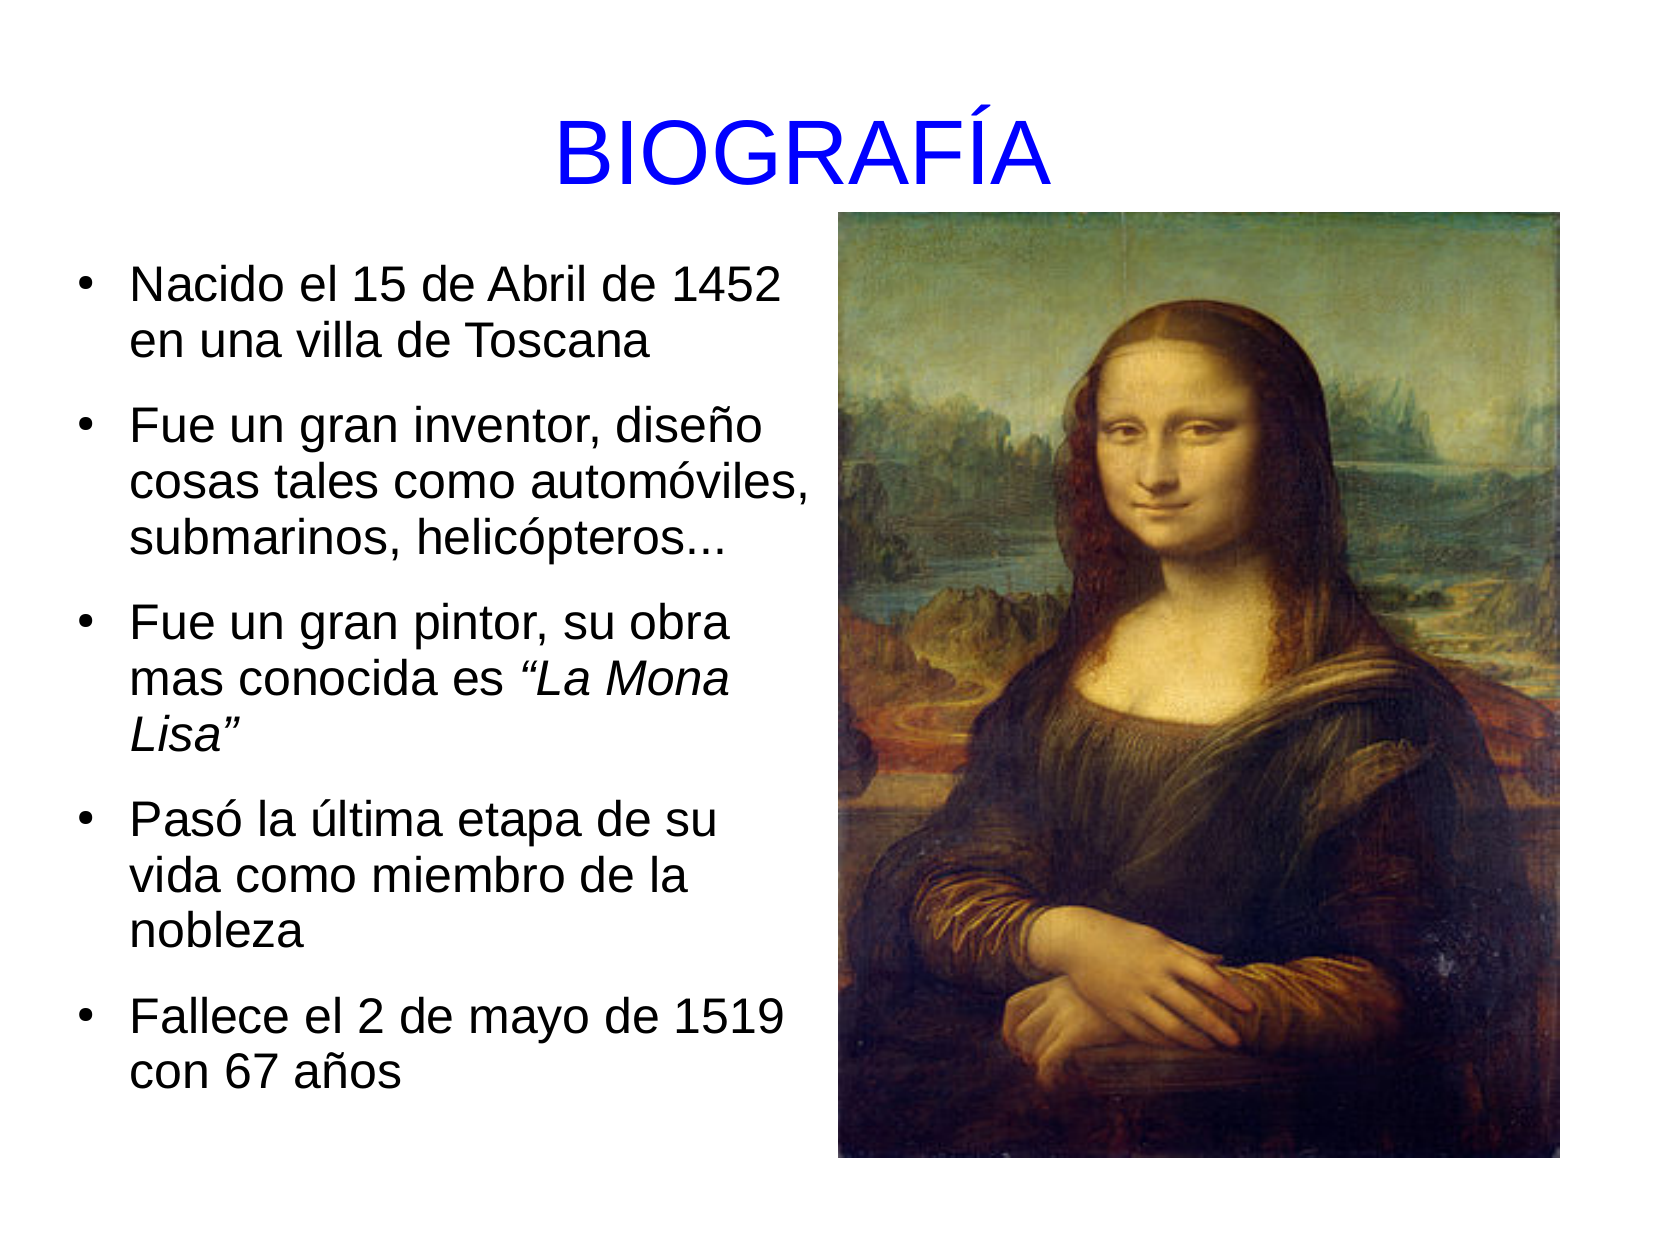

# BIOGRAFÍA
Nacido el 15 de Abril de 1452 en una villa de Toscana
Fue un gran inventor, diseño cosas tales como automóviles, submarinos, helicópteros...
Fue un gran pintor, su obra mas conocida es “La Mona Lisa”
Pasó la última etapa de su vida como miembro de la nobleza
Fallece el 2 de mayo de 1519 con 67 años